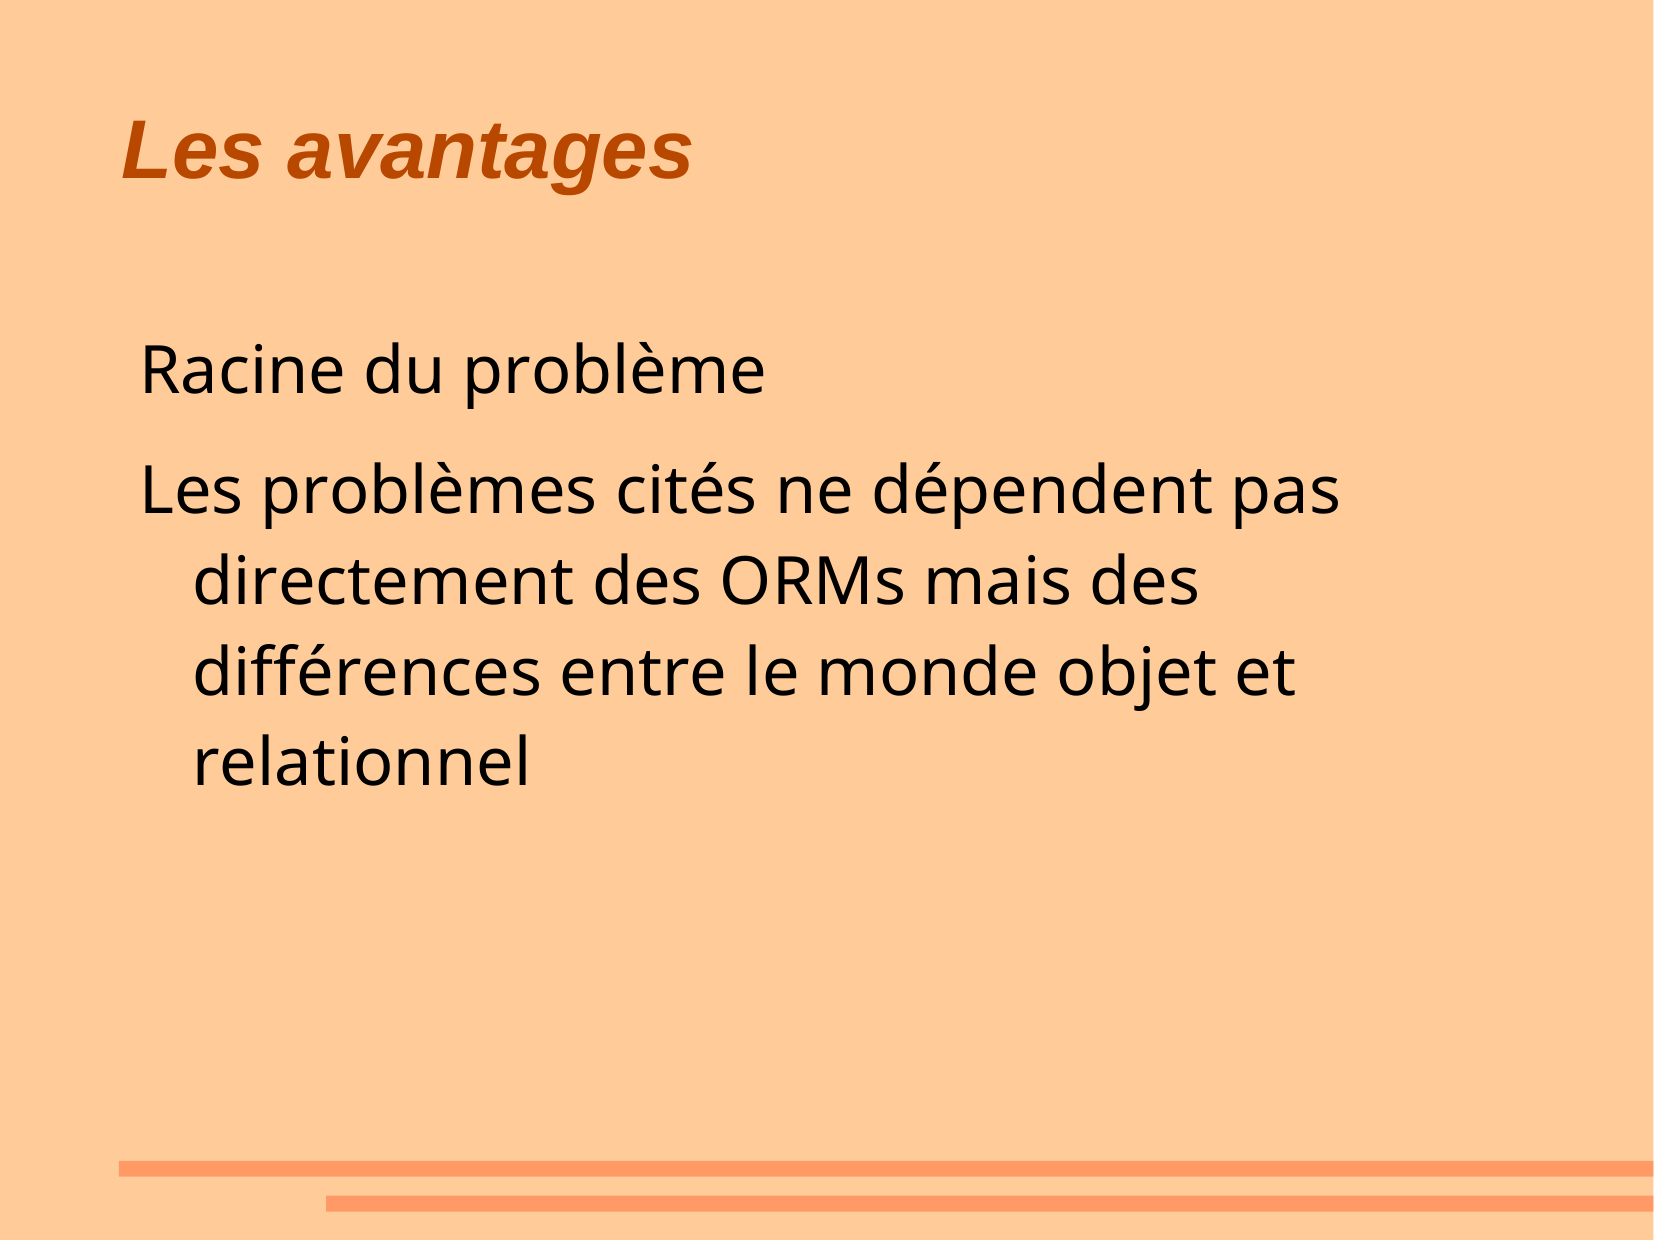

# Les avantages
Racine du problème
Les problèmes cités ne dépendent pas directement des ORMs mais des différences entre le monde objet et relationnel